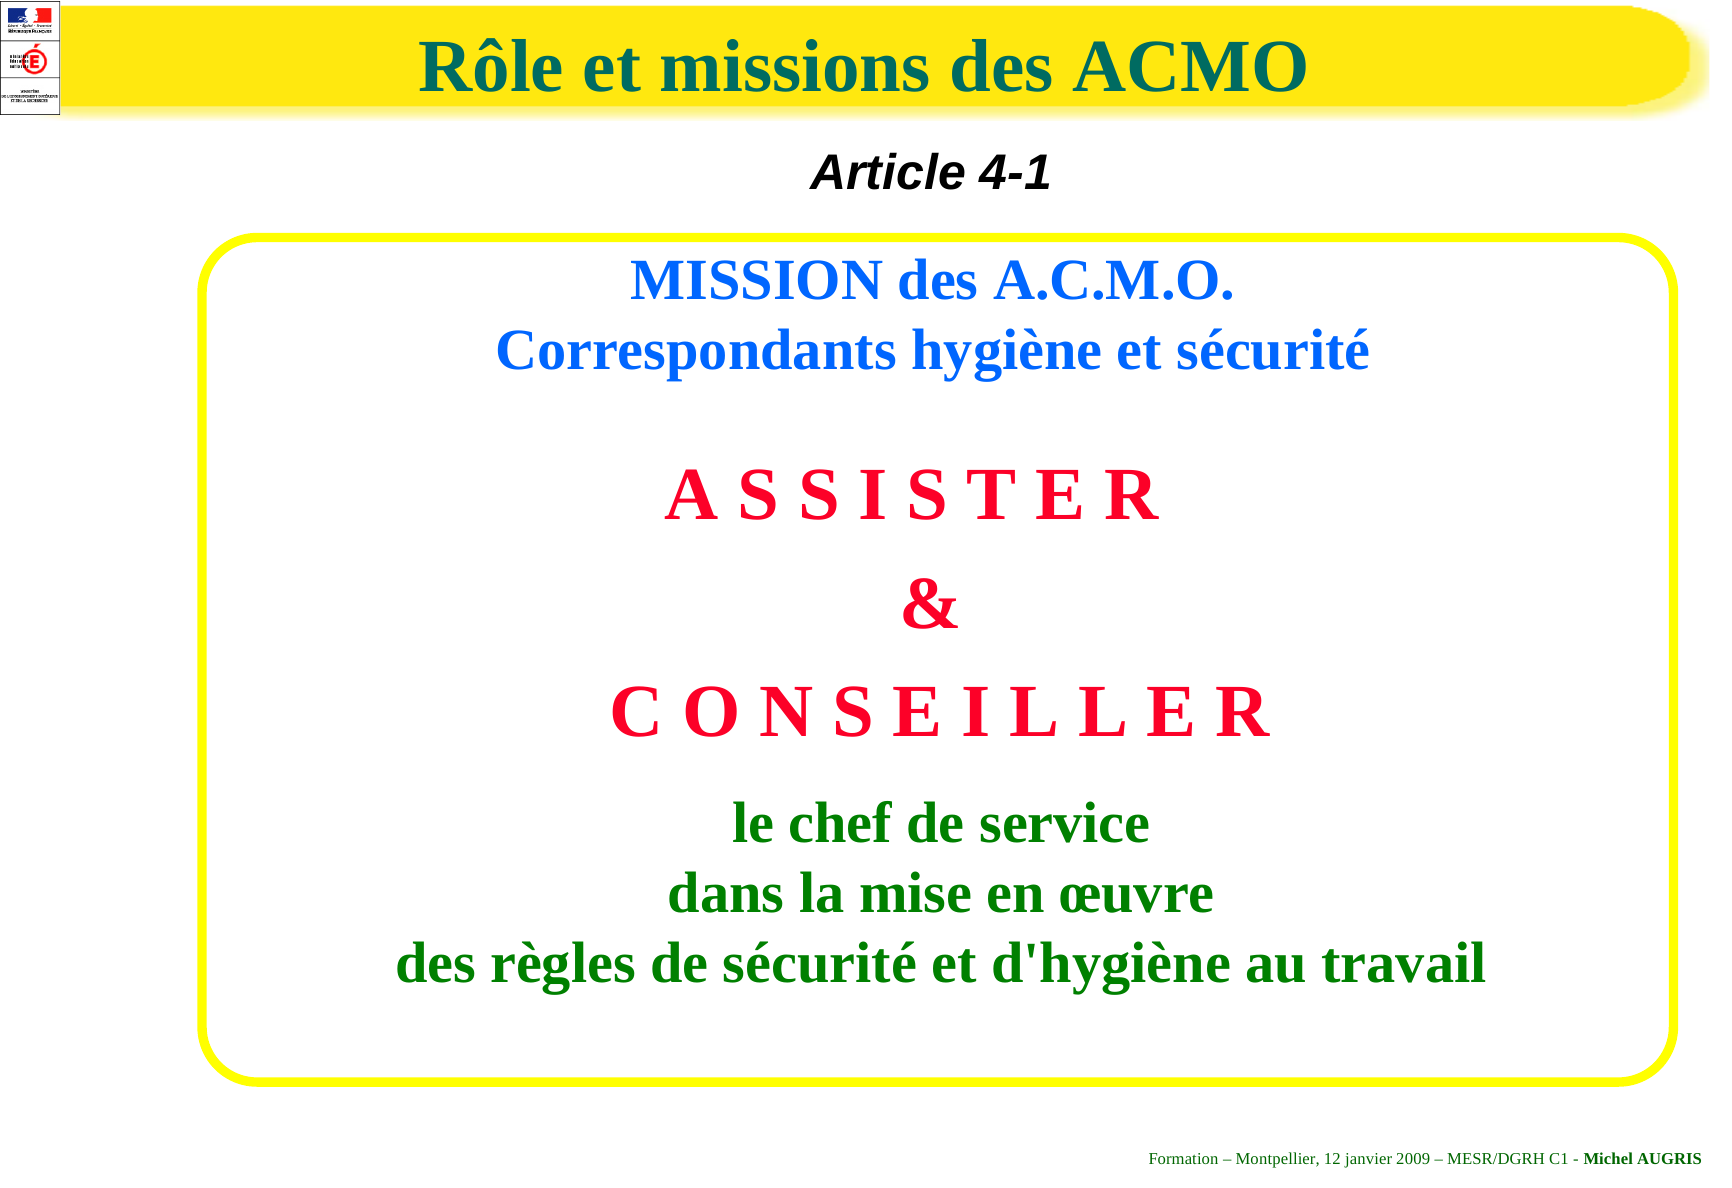

Rôle et missions des ACMO
Article 4-1
MISSION des A.C.M.O.
Correspondants hygiène et sécurité
A S S I S T E R
&
C O N S E I L L E R
le chef de service
dans la mise en œuvre
des règles de sécurité et d'hygiène au travail